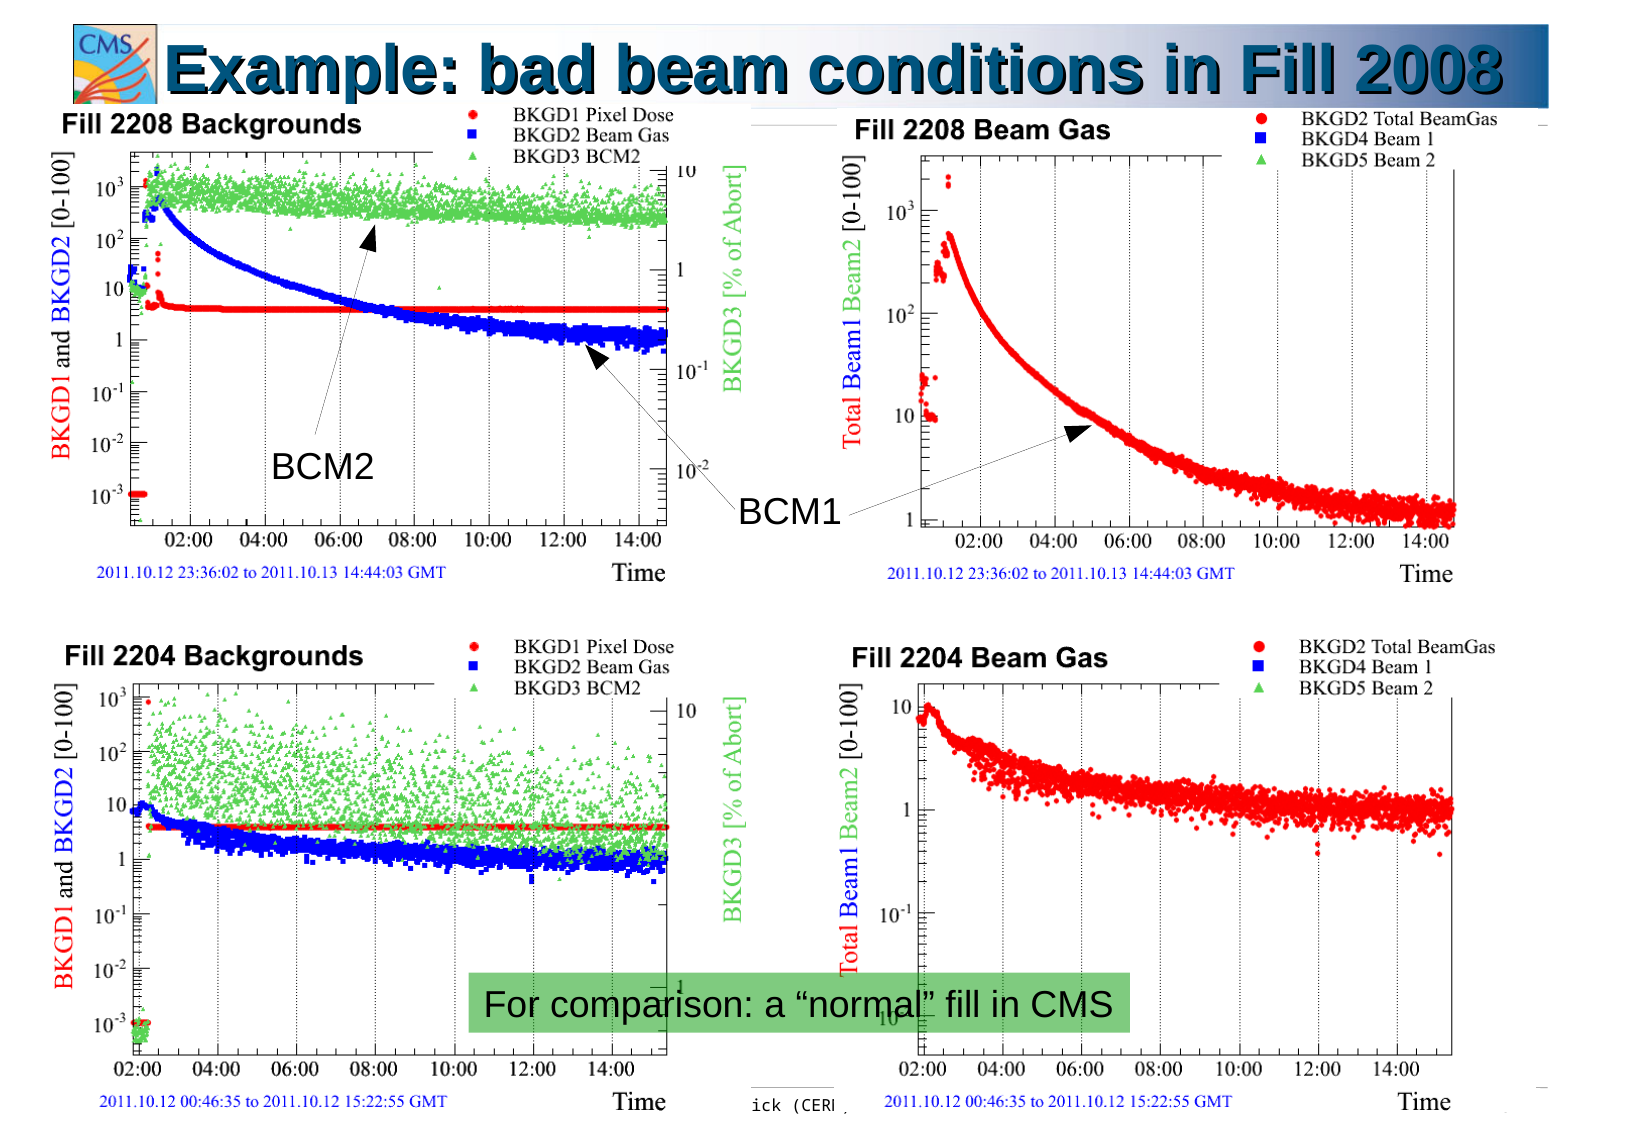

# Example: bad beam conditions in Fill 2008
BCM2
BCM1
For comparison: a “normal” fill in CMS